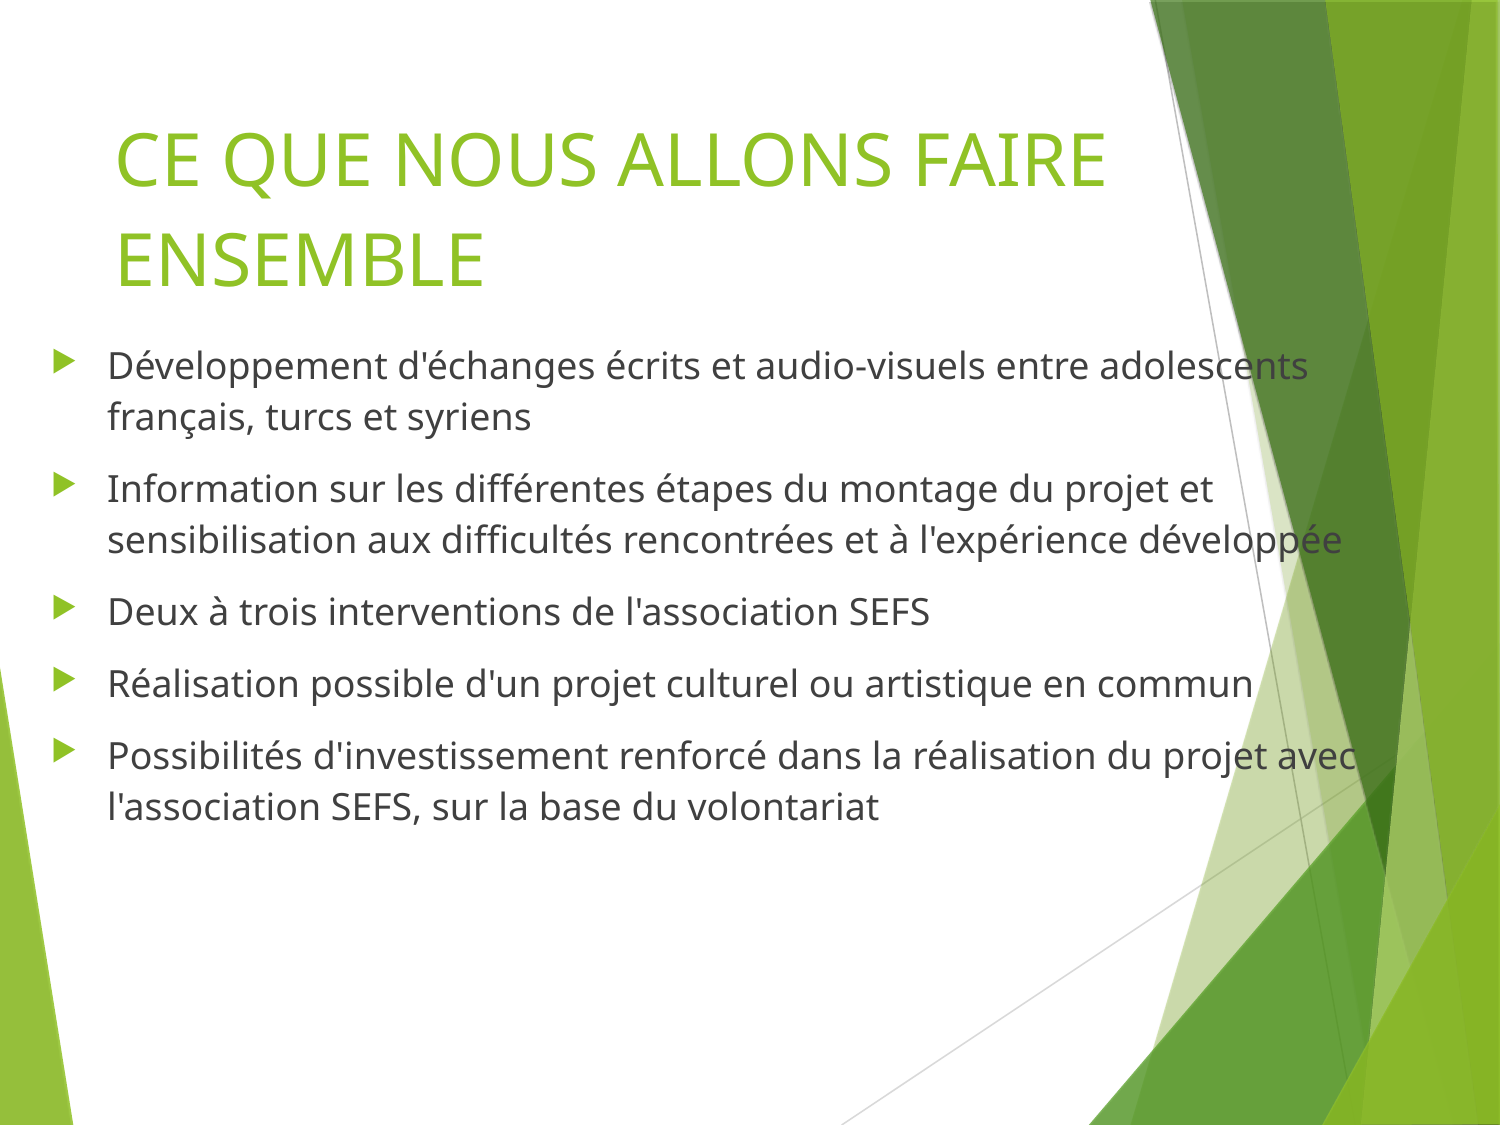

# CE QUE NOUS ALLONS FAIRE ENSEMBLE
Développement d'échanges écrits et audio-visuels entre adolescents français, turcs et syriens
Information sur les différentes étapes du montage du projet et sensibilisation aux difficultés rencontrées et à l'expérience développée
Deux à trois interventions de l'association SEFS
Réalisation possible d'un projet culturel ou artistique en commun
Possibilités d'investissement renforcé dans la réalisation du projet avec l'association SEFS, sur la base du volontariat